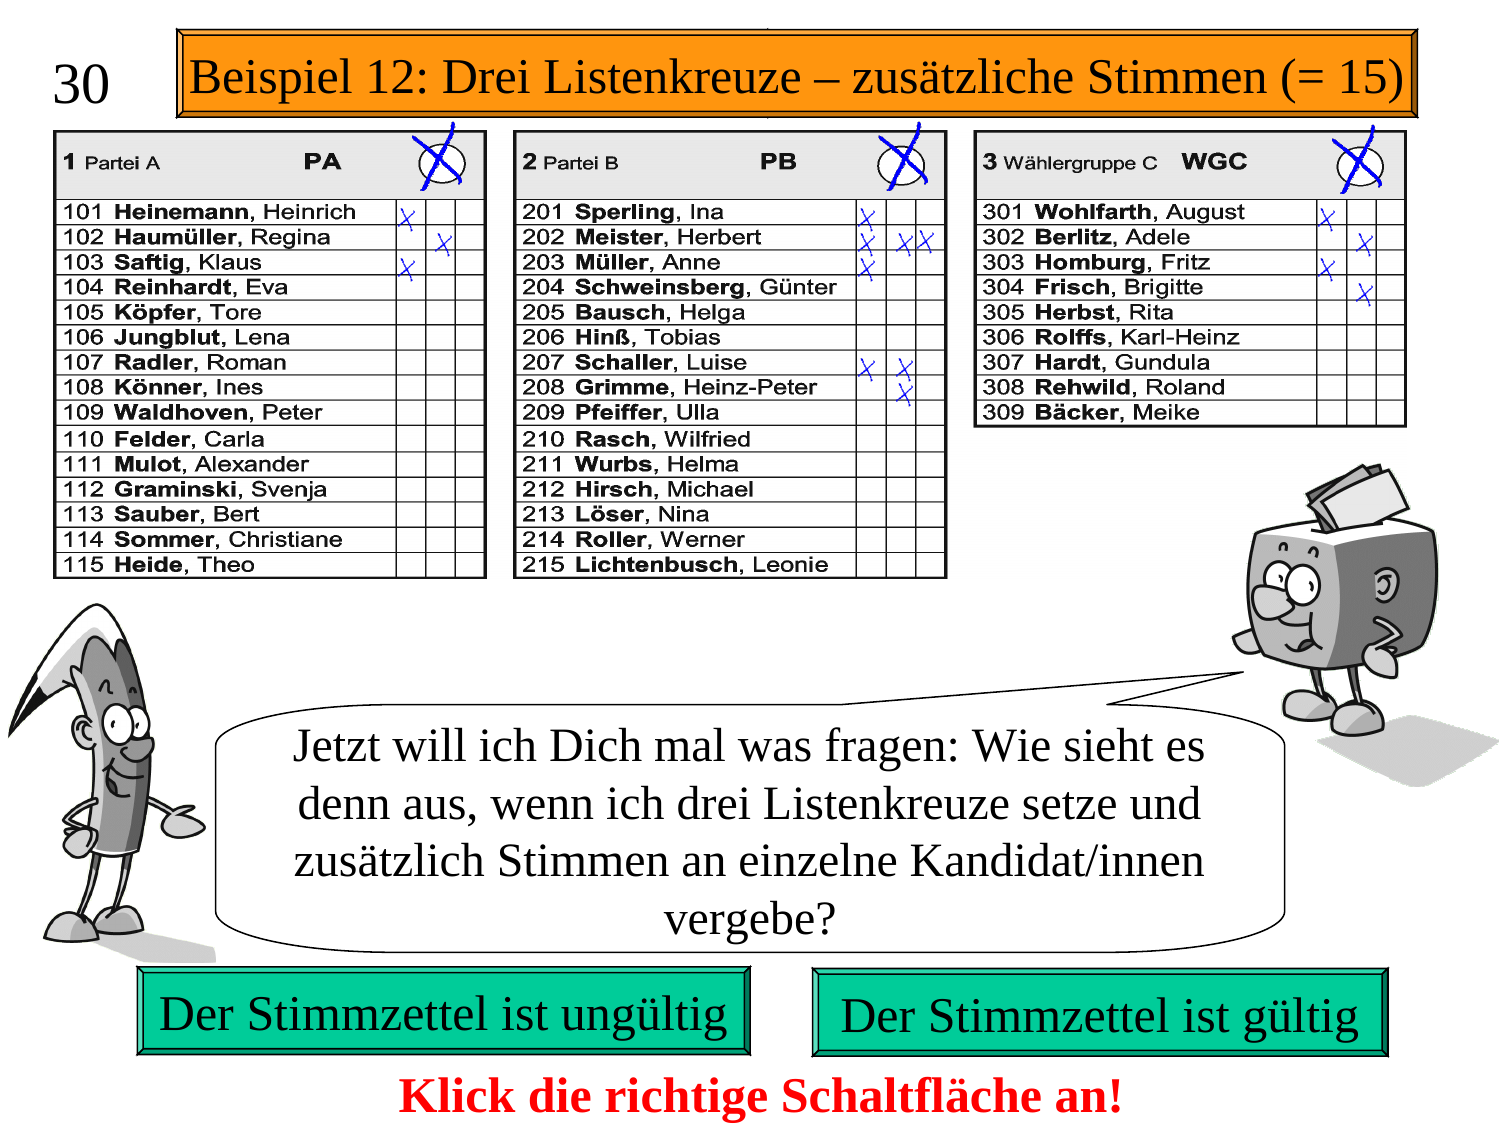

Der Stimmzettel ist gültig
Beispiel 12: Drei Listenkreuze – zusätzliche Stimmen (= 15)
30
Jetzt will ich Dich mal was fragen: Wie sieht es denn aus, wenn ich drei Listenkreuze setze und zusätzlich Stimmen an einzelne Kandidat/innen vergebe?
Der Stimmzettel ist ungültig
Der Stimmzettel ist gültig
Klick die richtige Schaltfläche an!